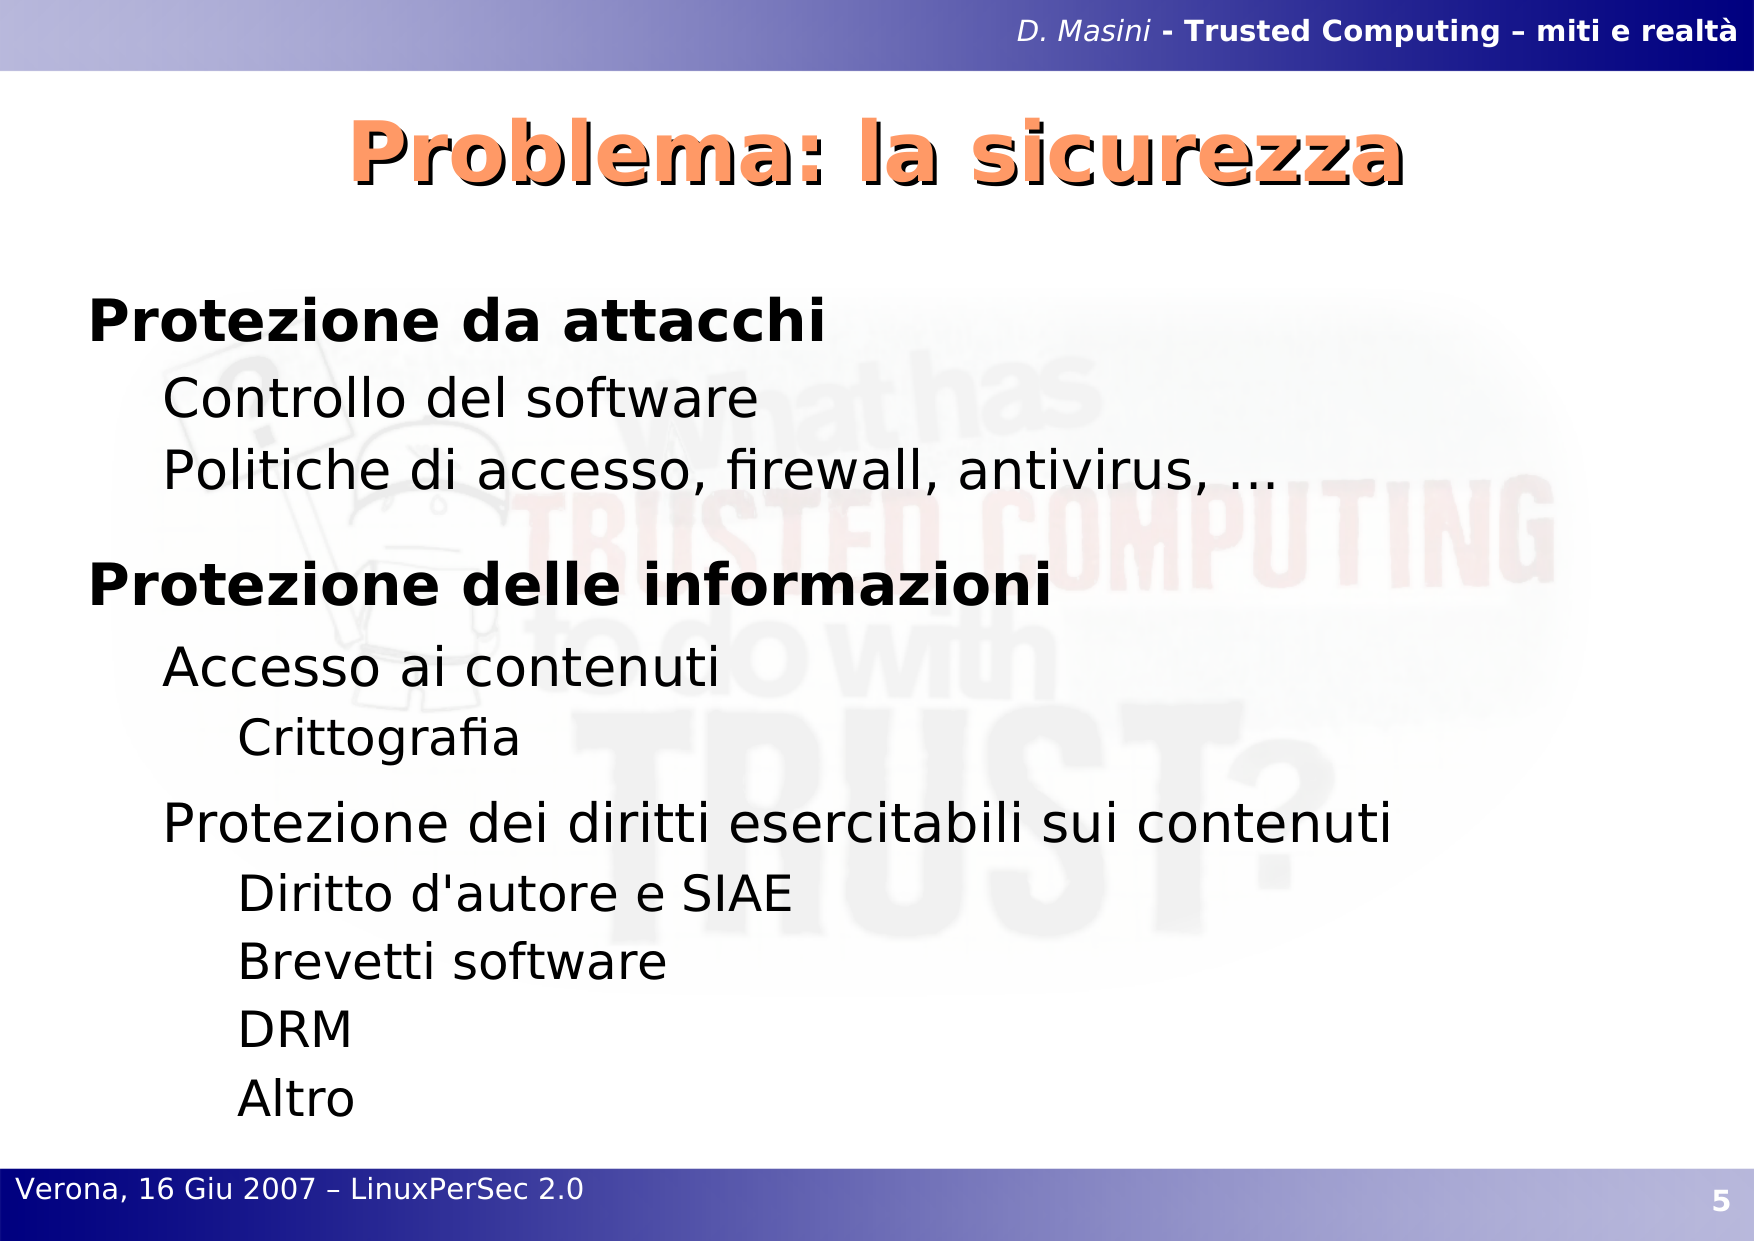

# Problema: la sicurezza
Protezione da attacchi
Controllo del software
Politiche di accesso, firewall, antivirus, ...
Protezione delle informazioni
Accesso ai contenuti
Crittografia
Protezione dei diritti esercitabili sui contenuti
Diritto d'autore e SIAE
Brevetti software
DRM
Altro